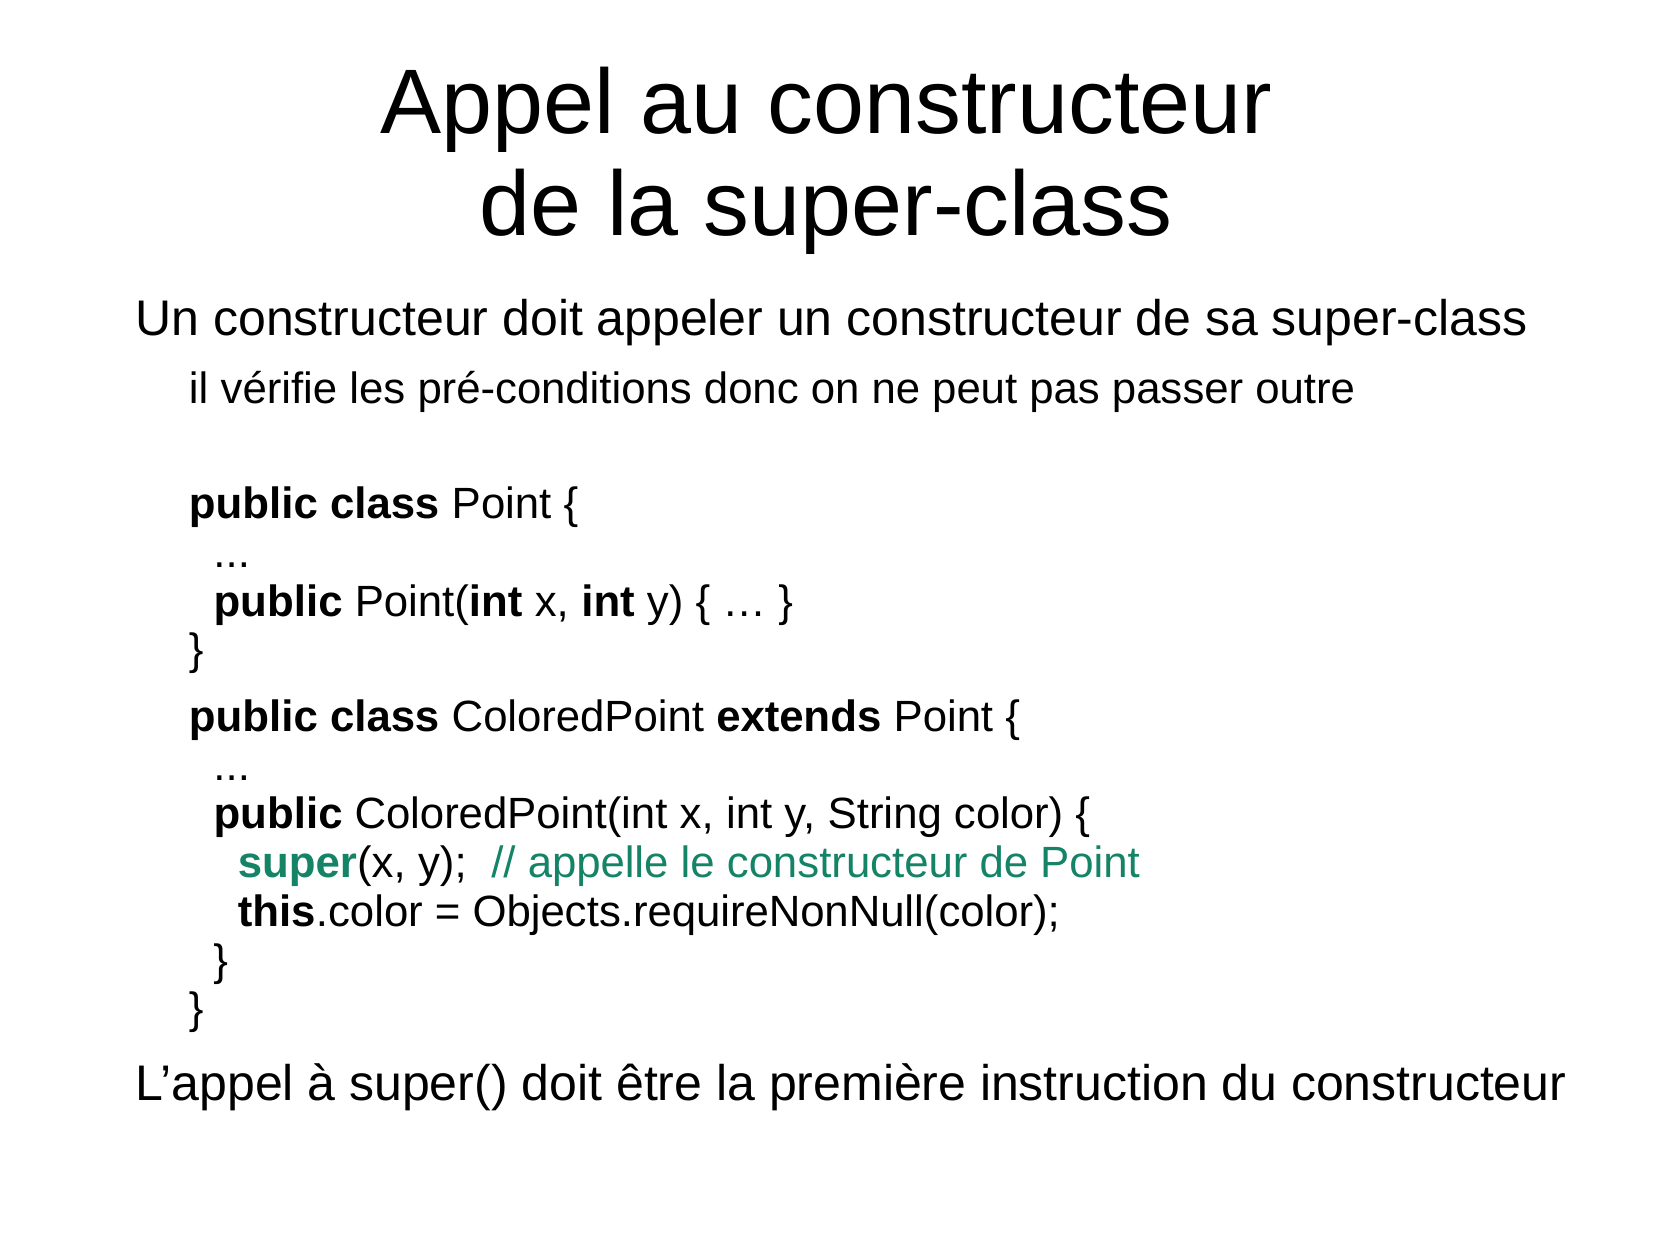

# Appel au constructeur de la super-class
Un constructeur doit appeler un constructeur de sa super-class
il vérifie les pré-conditions donc on ne peut pas passer outre
public class Point {
 ...
 public Point(int x, int y) { … }
}
public class ColoredPoint extends Point {
 ...
 public ColoredPoint(int x, int y, String color) {
 super(x, y); // appelle le constructeur de Point
 this.color = Objects.requireNonNull(color);
 }
}
L’appel à super() doit être la première instruction du constructeur